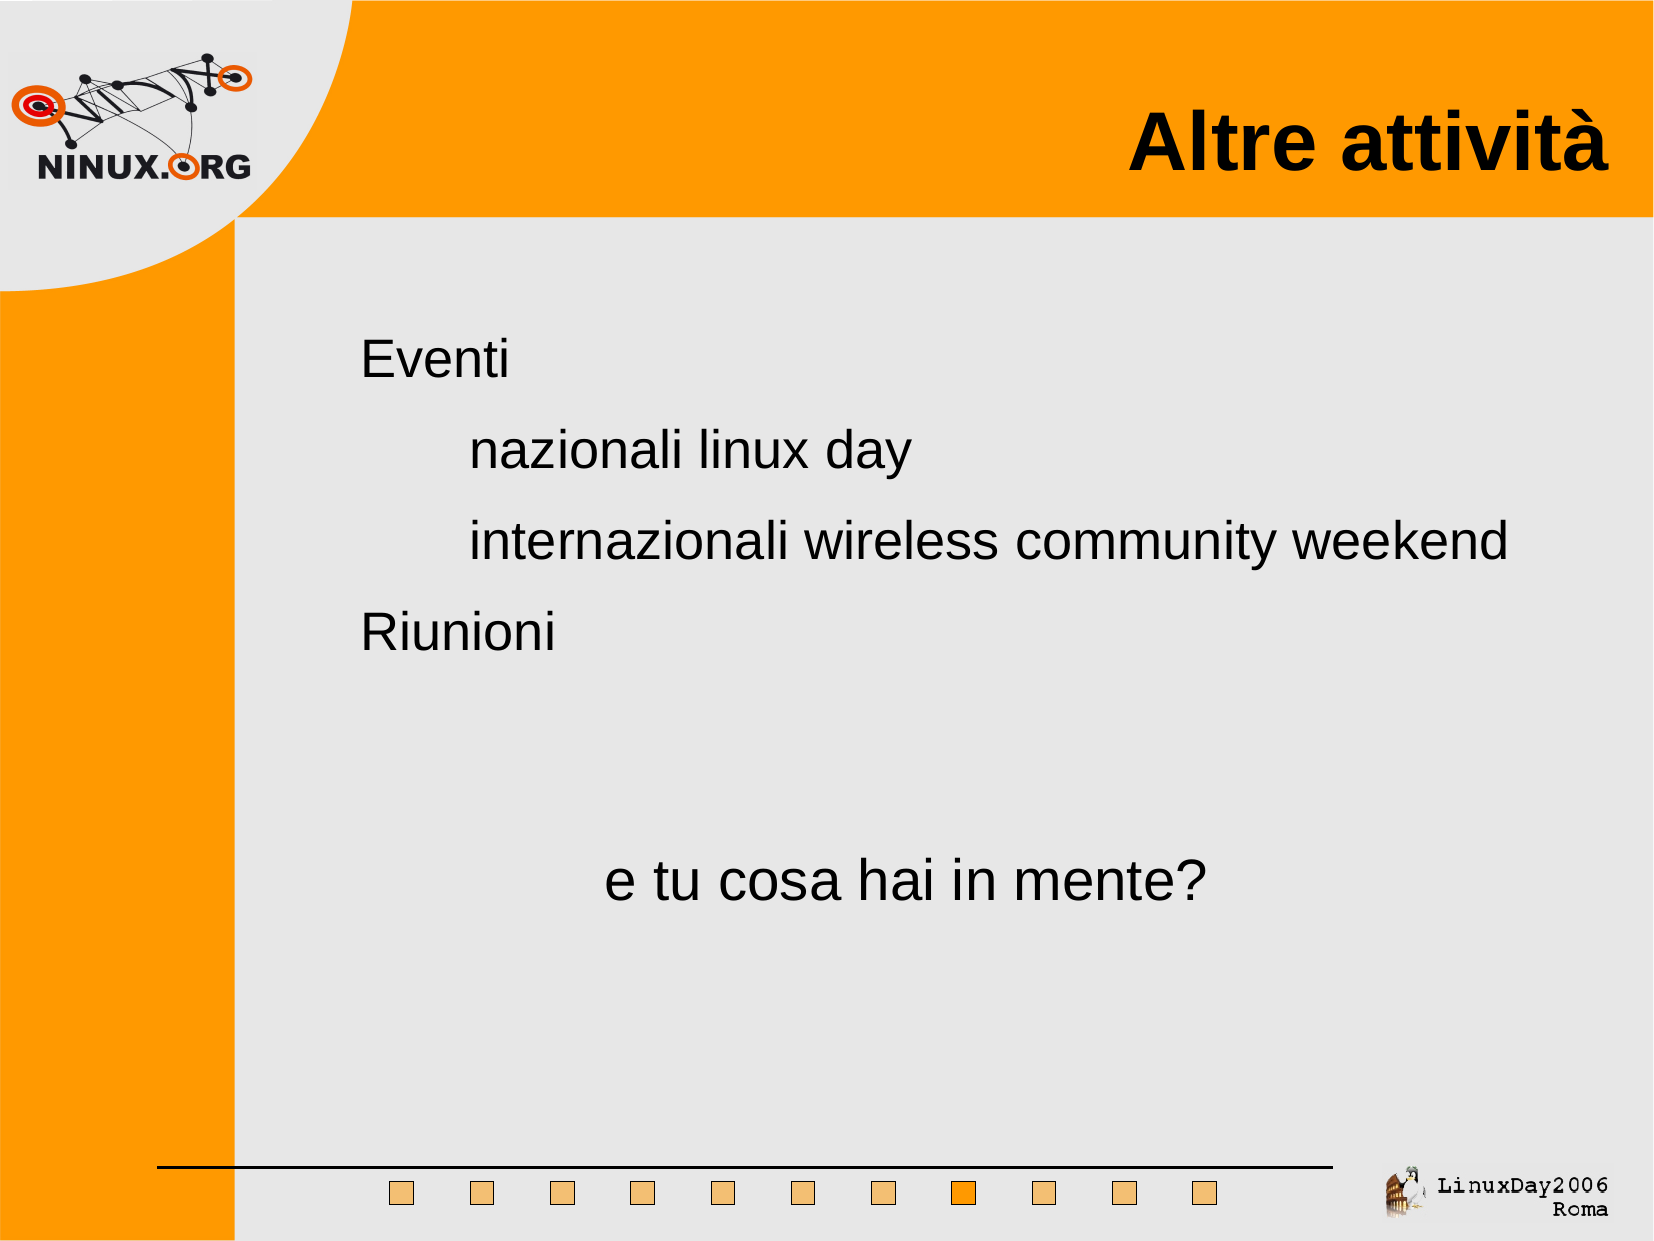

Altre attività
Eventi
	nazionali linux day
	internazionali wireless community weekend
Riunioni
e tu cosa hai in mente?